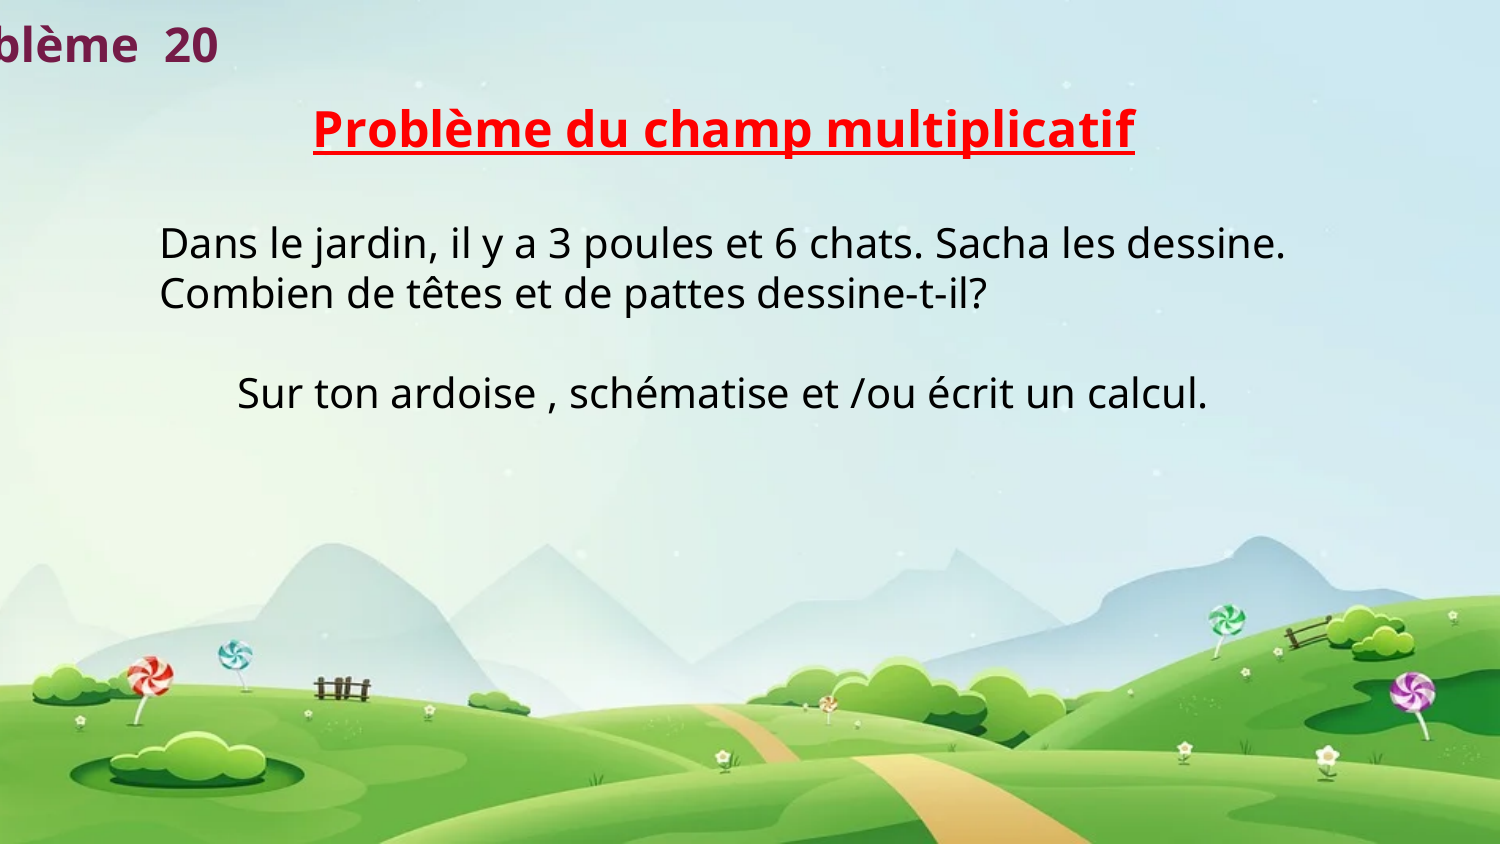

Problème 20
Problème du champ multiplicatif
Dans le jardin, il y a 3 poules et 6 chats. Sacha les dessine.
Combien de têtes et de pattes dessine-t-il?
Sur ton ardoise , schématise et /ou écrit un calcul.